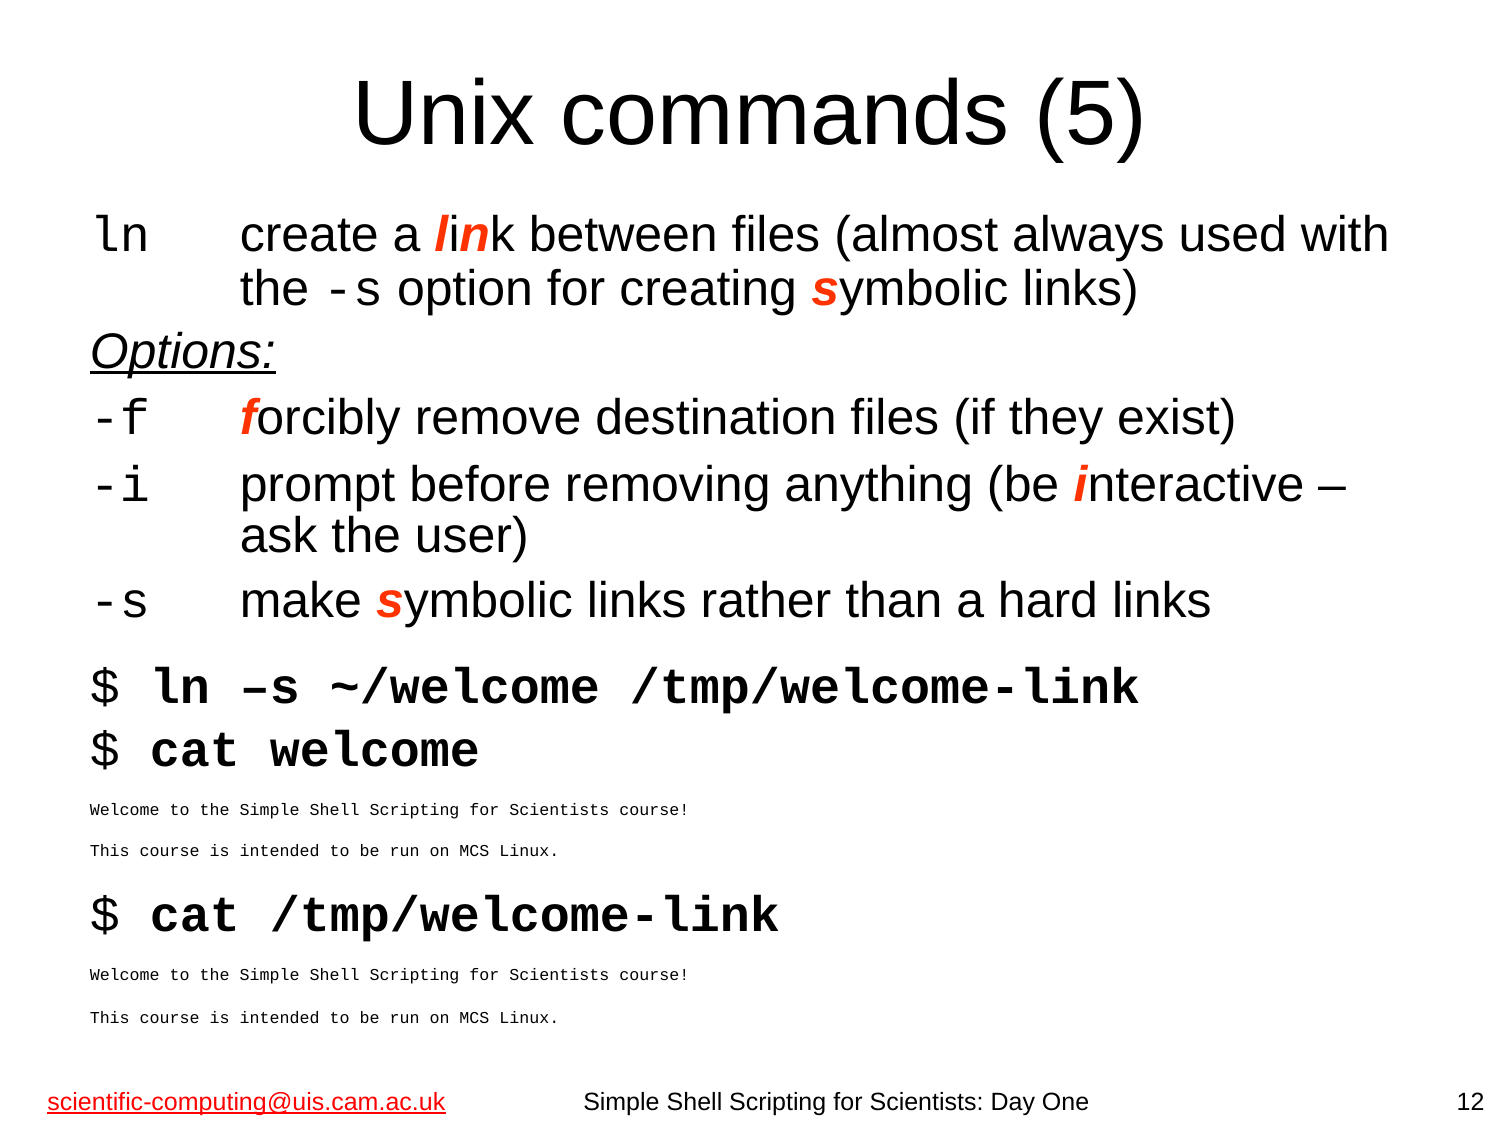

# Unix commands (5)
ln	create a link between files (almost always used with 	the -s option for creating symbolic links)
Options:
-f	forcibly remove destination files (if they exist)
-i	prompt before removing anything (be interactive – 	ask the user)
-s	make symbolic links rather than a hard links
$ ln –s ~/welcome /tmp/welcome-link
$ cat welcome
Welcome to the Simple Shell Scripting for Scientists course!
This course is intended to be run on MCS Linux.
$ cat /tmp/welcome-link
Welcome to the Simple Shell Scripting for Scientists course!
This course is intended to be run on MCS Linux.
escience-support@ucs.cam.ac.uk	Simple Shell Scripting for Scientists: Day One
12